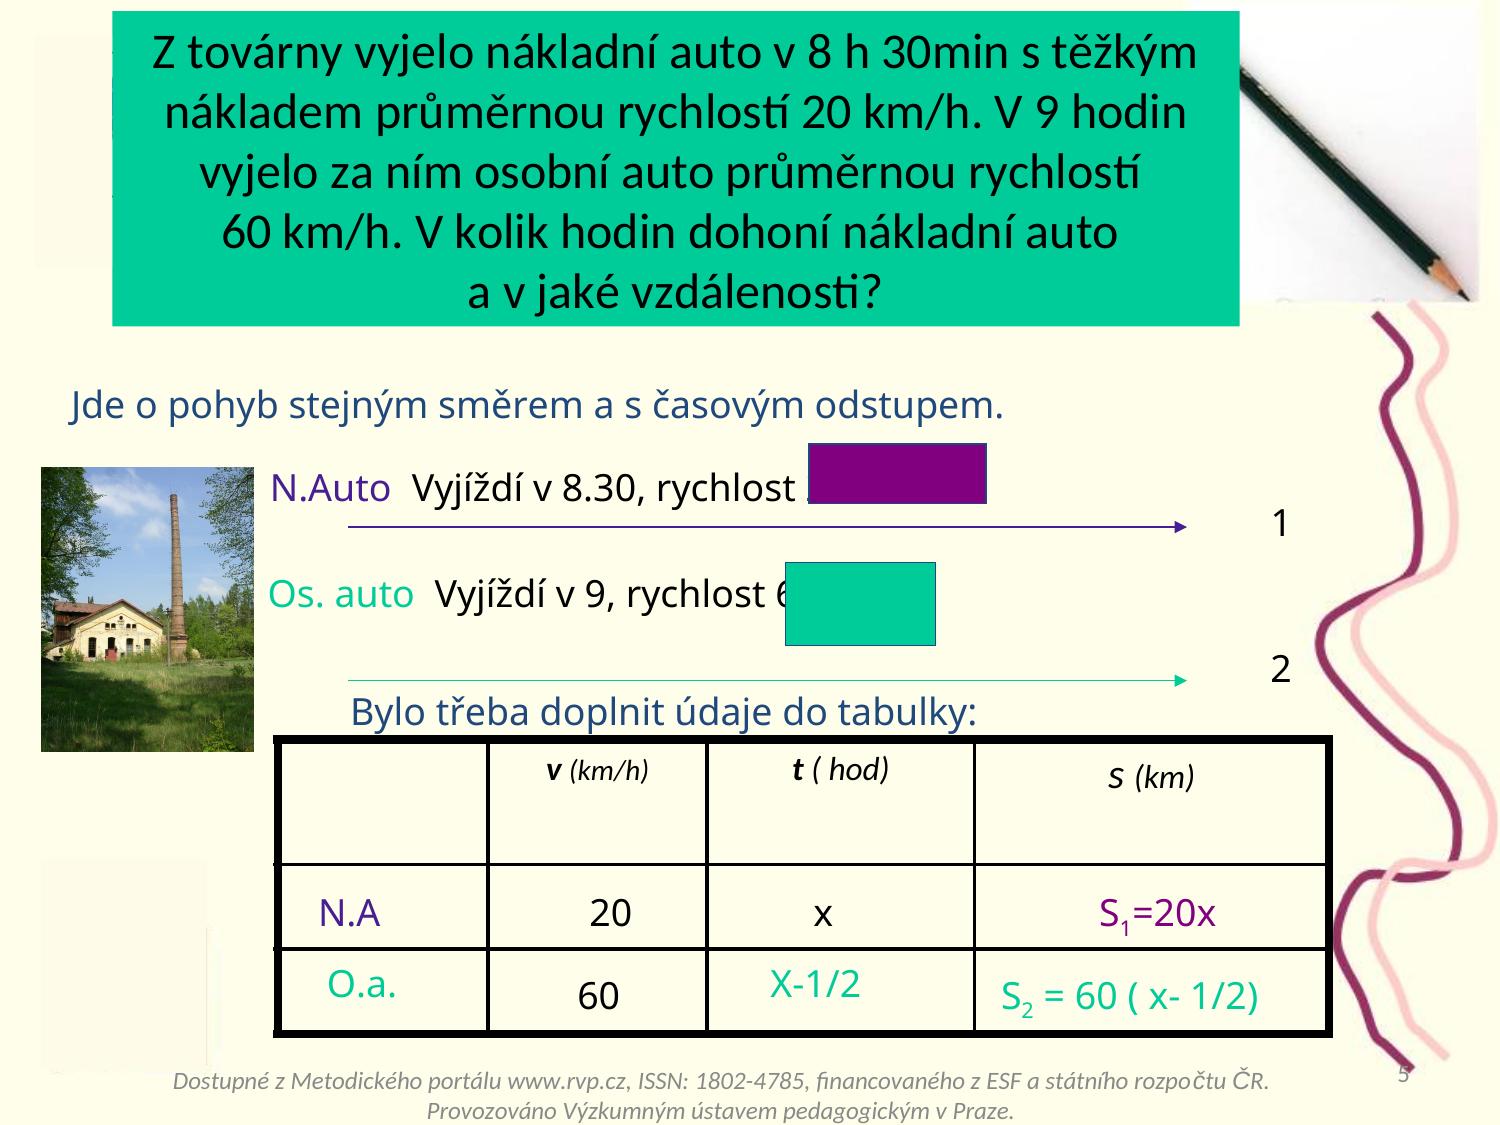

# Z továrny vyjelo nákladní auto v 8 h 30min s těžkým nákladem průměrnou rychlostí 20 km/h. V 9 hodin vyjelo za ním osobní auto průměrnou rychlostí 60 km/h. V kolik hodin dohoní nákladní auto a v jaké vzdálenosti?
Jde o pohyb stejným směrem a s časovým odstupem.
N.Auto
Vyjíždí v 8.30, rychlost 20 km/h
1
Os. auto
Vyjíždí v 9, rychlost 60 km/h
2
Bylo třeba doplnit údaje do tabulky:
| | v (km/h) | t ( hod) | s (km) |
| --- | --- | --- | --- |
| | | | |
| | | | |
N.A
20
x
S1=20x
O.a.
X-1/2
60
S2 = 60 ( x- 1/2)
5
Dostupné z Metodického portálu www.rvp.cz, ISSN: 1802-4785, financovaného z ESF a státního rozpočtu ČR. Provozováno Výzkumným ústavem pedagogickým v Praze.